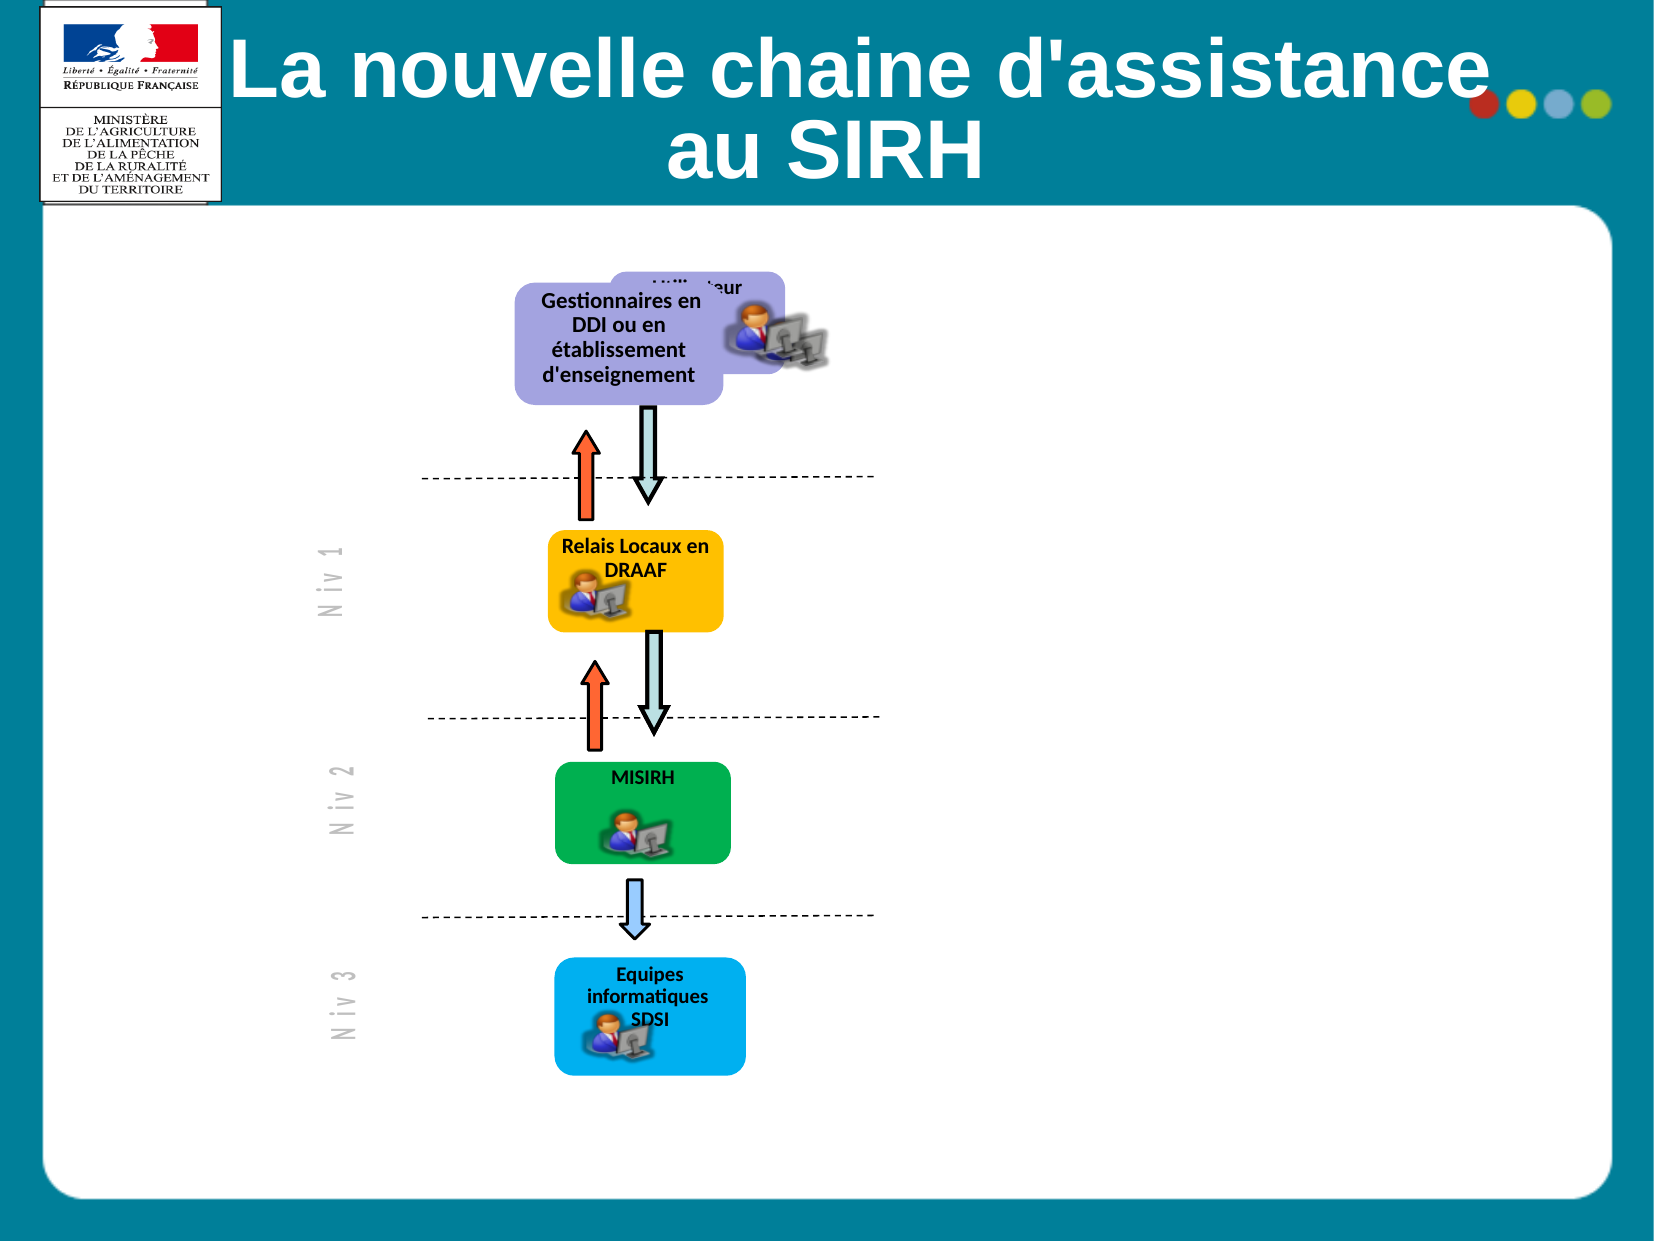

# La nouvelle chaine d'assistance au SIRH
Utilisateur
 Gestionnaires en DDI ou en établissement d'enseignement
Relais Locaux en DRAAF
MISIRH
Equipes informatiques
SDSI